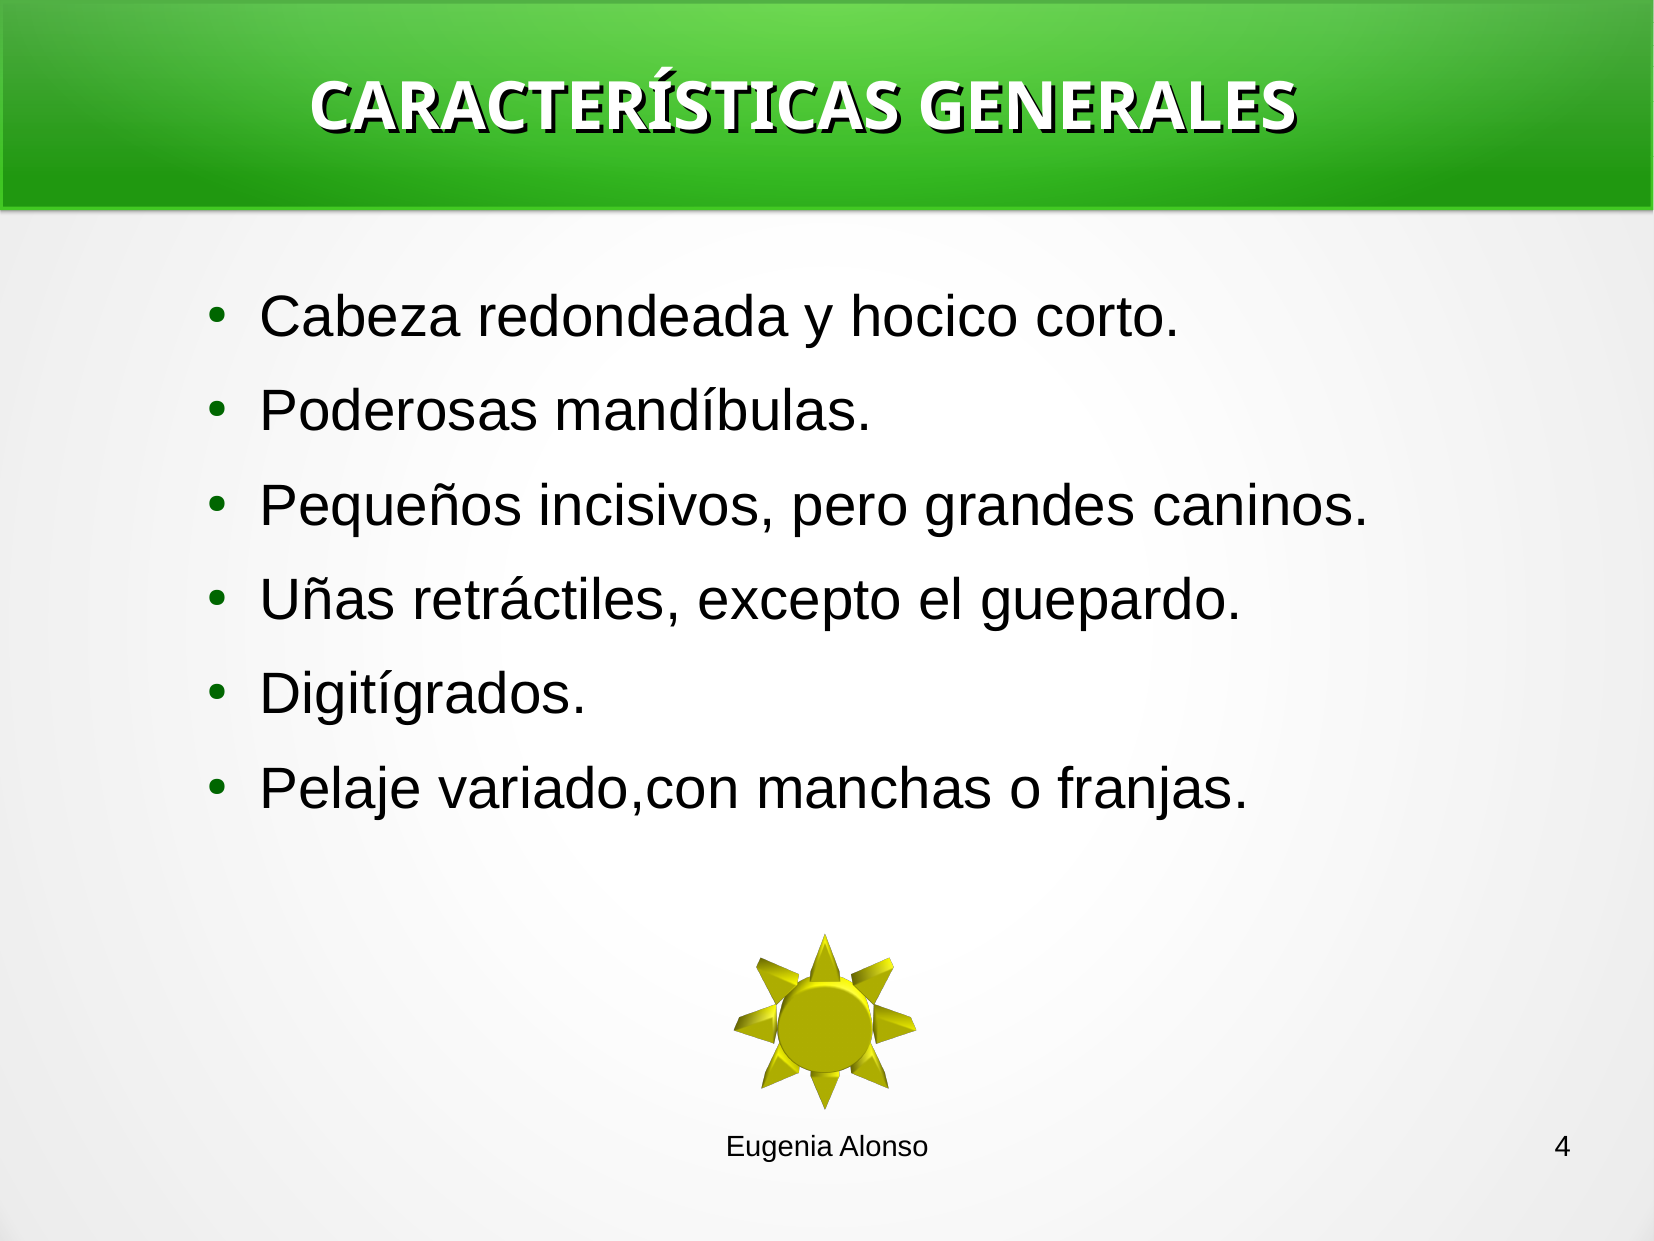

# CARACTERÍSTICAS GENERALES
Cabeza redondeada y hocico corto.
Poderosas mandíbulas.
Pequeños incisivos, pero grandes caninos.
Uñas retráctiles, excepto el guepardo.
Digitígrados.
Pelaje variado,con manchas o franjas.
Eugenia Alonso
4